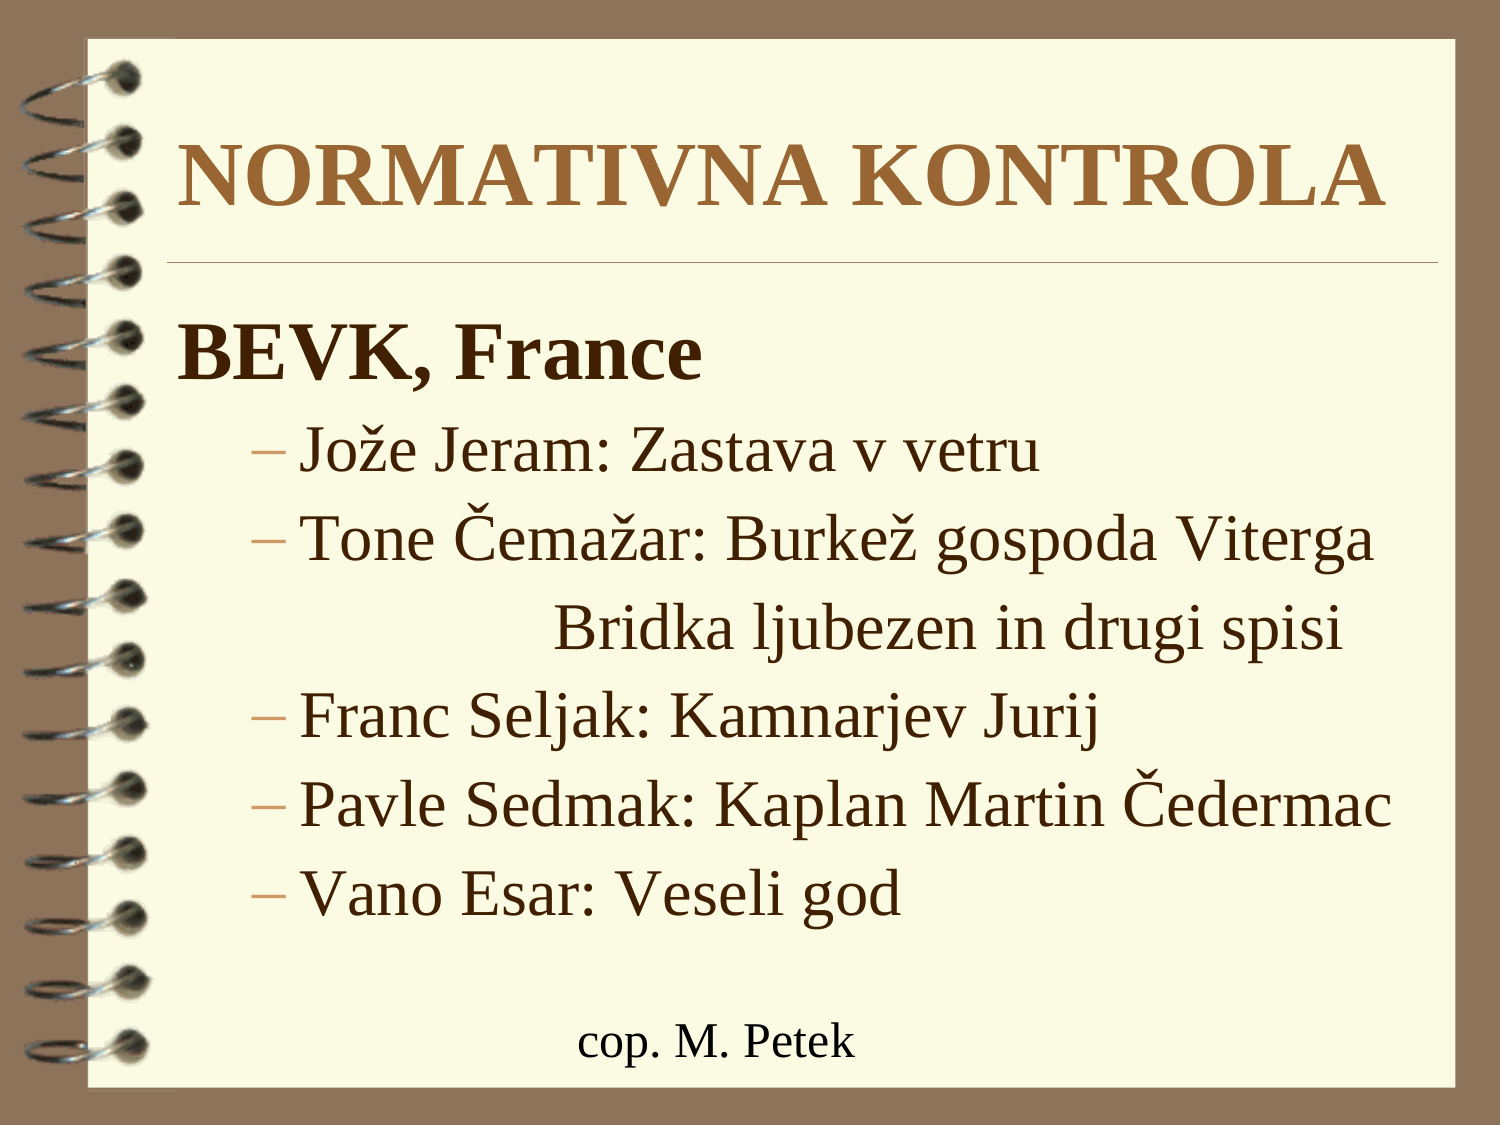

# NORMATIVNA KONTROLA
BEVK, France
Jože Jeram: Zastava v vetru
Tone Čemažar: Burkež gospoda Viterga
 Bridka ljubezen in drugi spisi
Franc Seljak: Kamnarjev Jurij
Pavle Sedmak: Kaplan Martin Čedermac
Vano Esar: Veseli god
cop. M. Petek